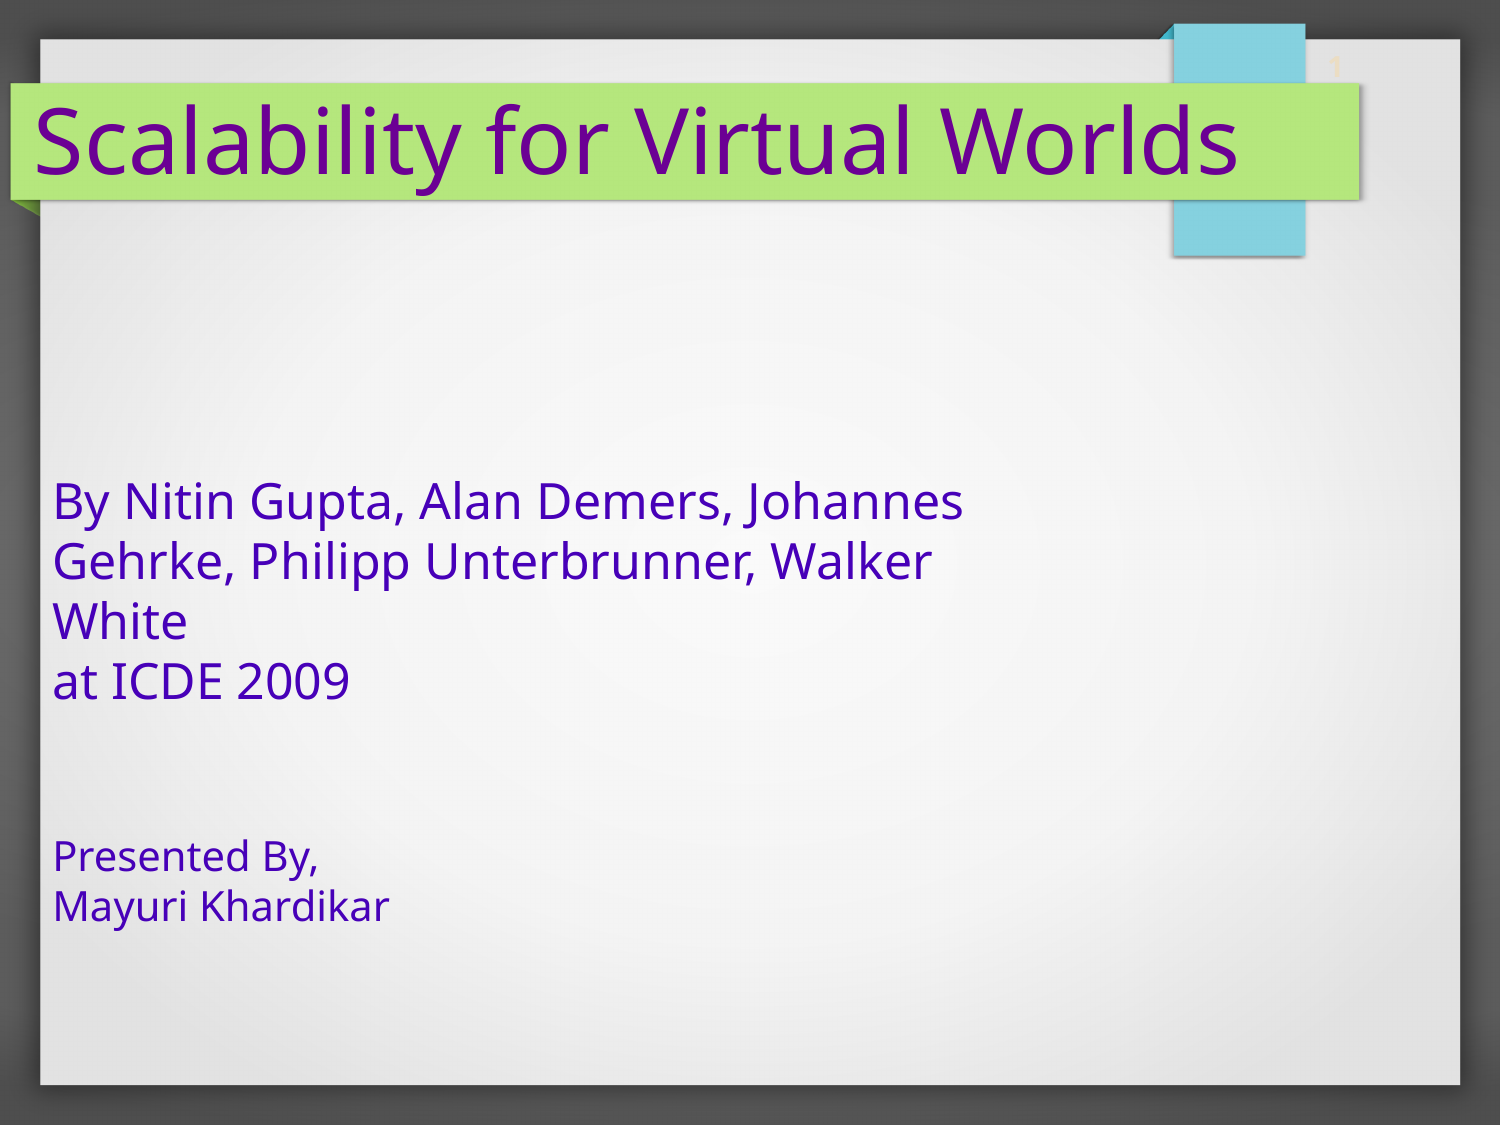

Scalability for Virtual Worlds
By Nitin Gupta, Alan Demers, Johannes Gehrke, Philipp Unterbrunner, Walker White
at ICDE 2009
Presented By,
Mayuri Khardikar